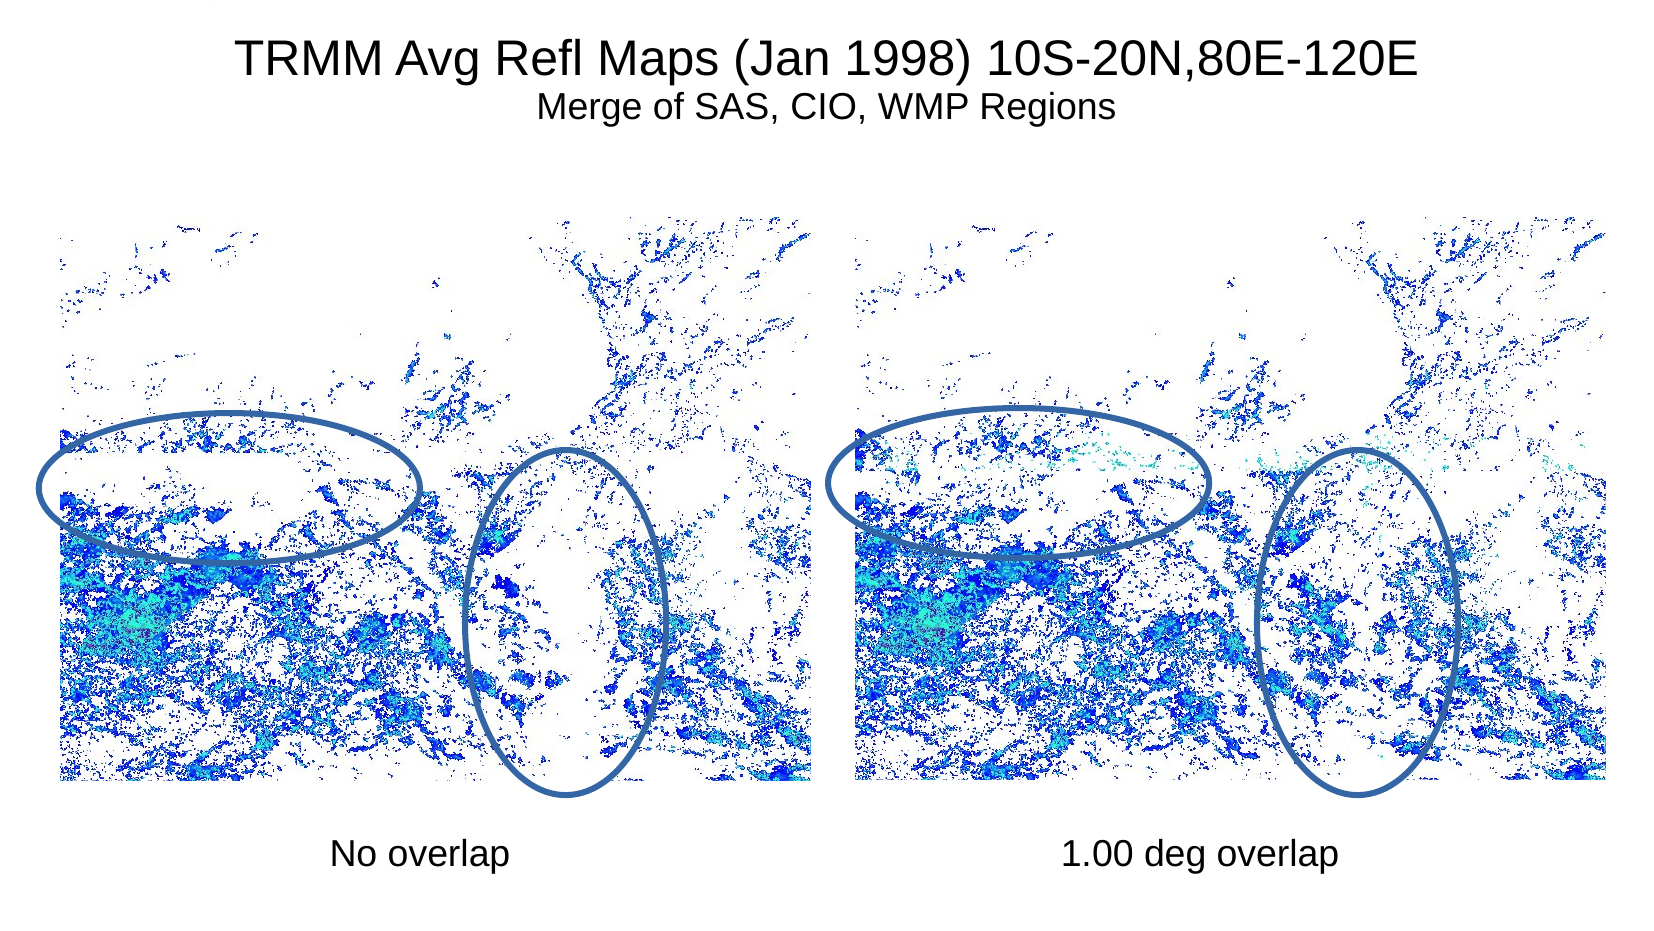

# TRMM Avg Refl Maps (Jan 1998) 10S-20N,80E-120E Merge of SAS, CIO, WMP Regions
No overlap
1.00 deg overlap